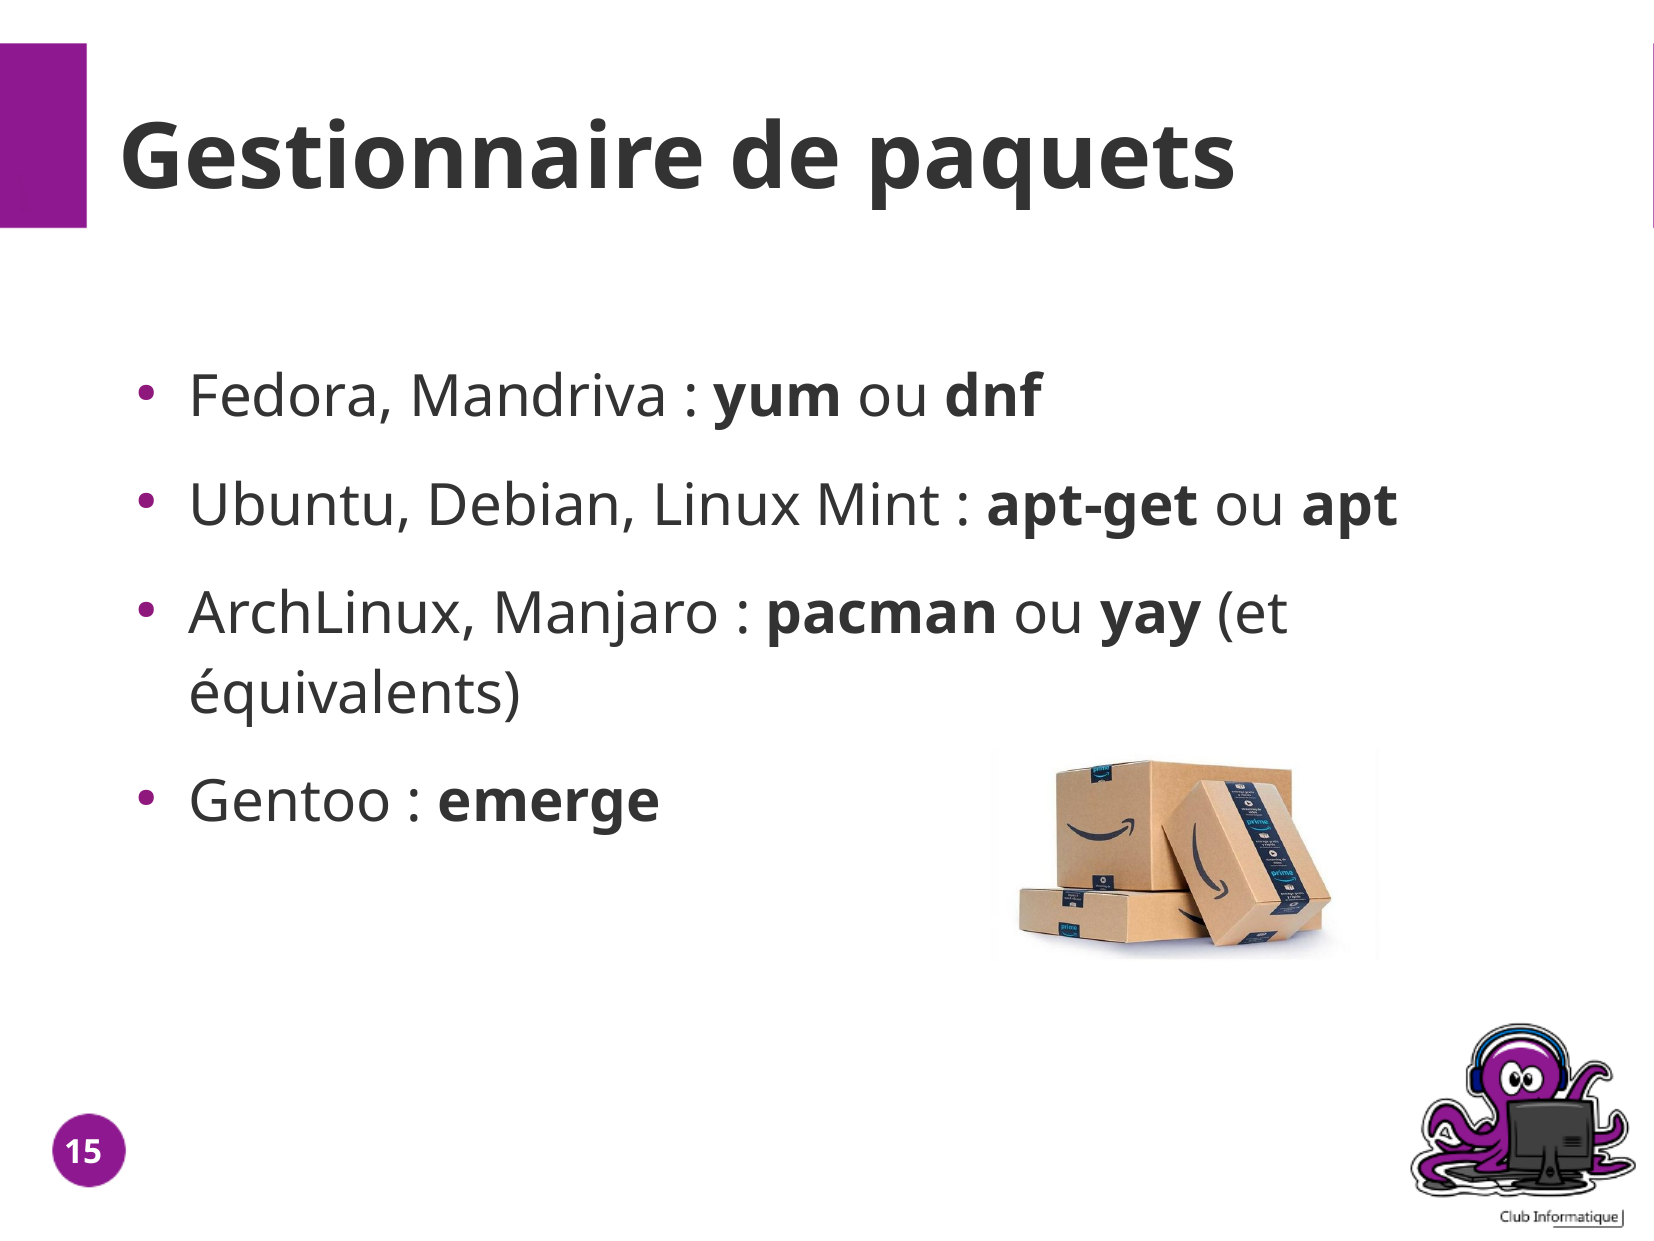

# Gestionnaire de paquets
Fedora, Mandriva : yum ou dnf
Ubuntu, Debian, Linux Mint : apt-get ou apt
ArchLinux, Manjaro : pacman ou yay (et équivalents)
Gentoo : emerge
15